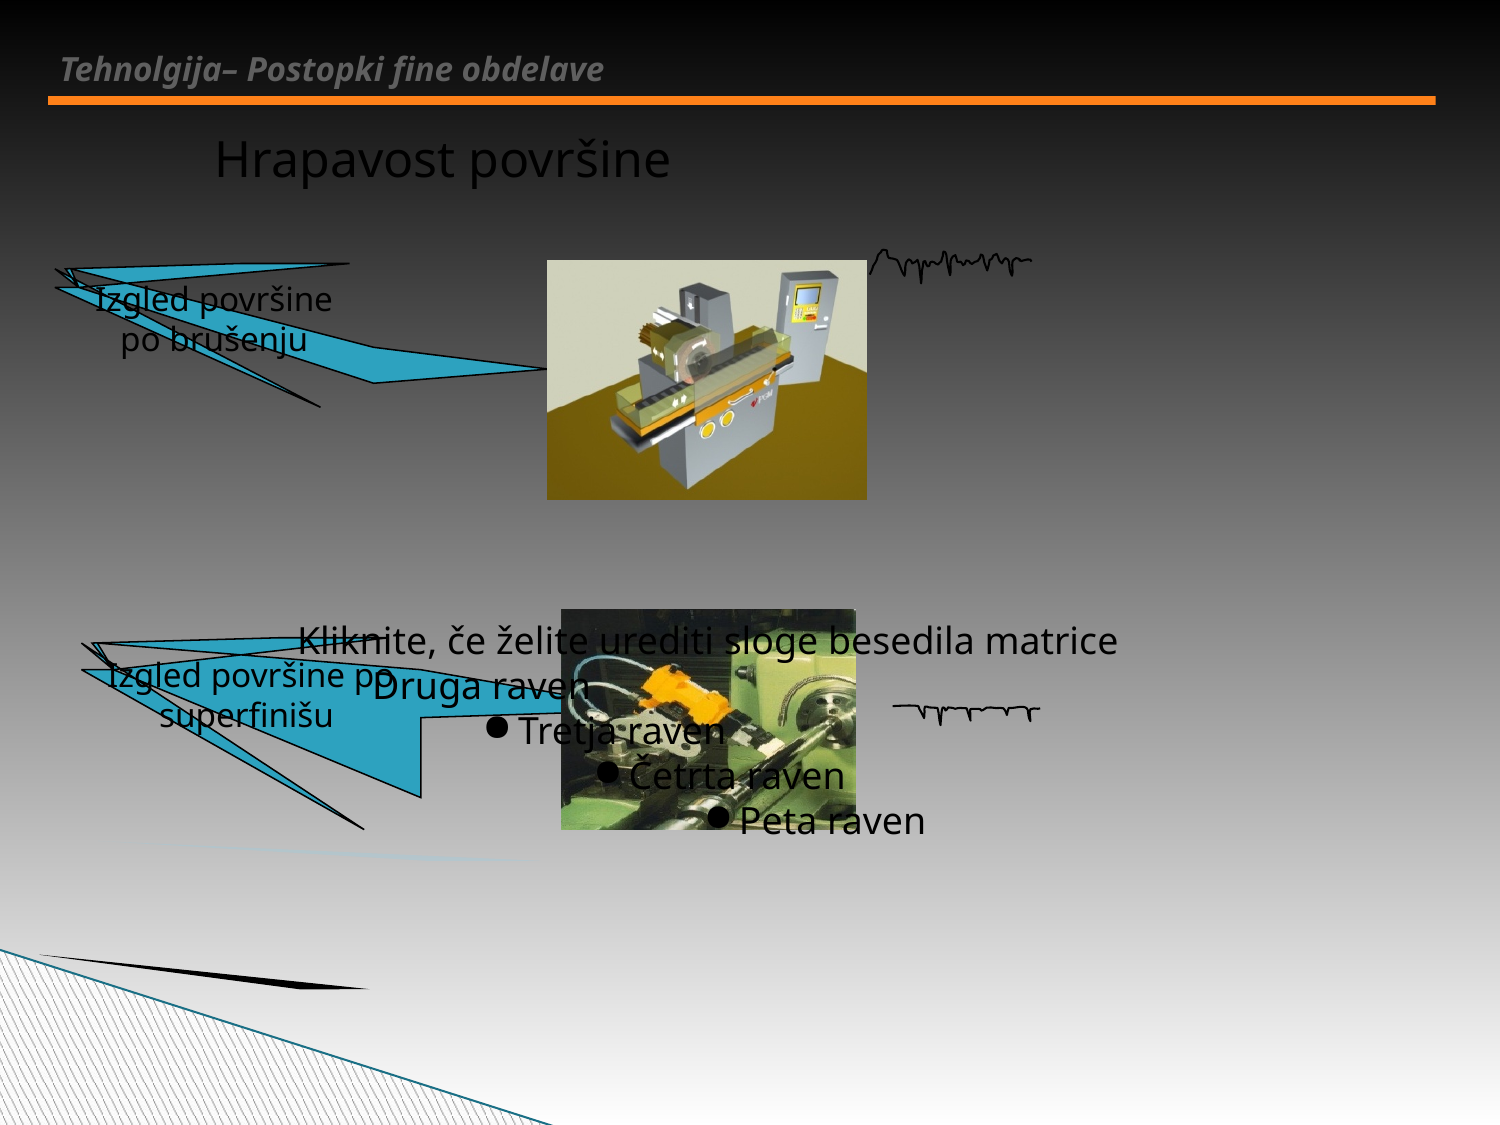

Hrapavost površine
Izgled površine po brušenju
Kliknite, če želite urediti sloge besedila matrice
Druga raven
Tretja raven
Četrta raven
Peta raven
Izgled površine po
superfinišu